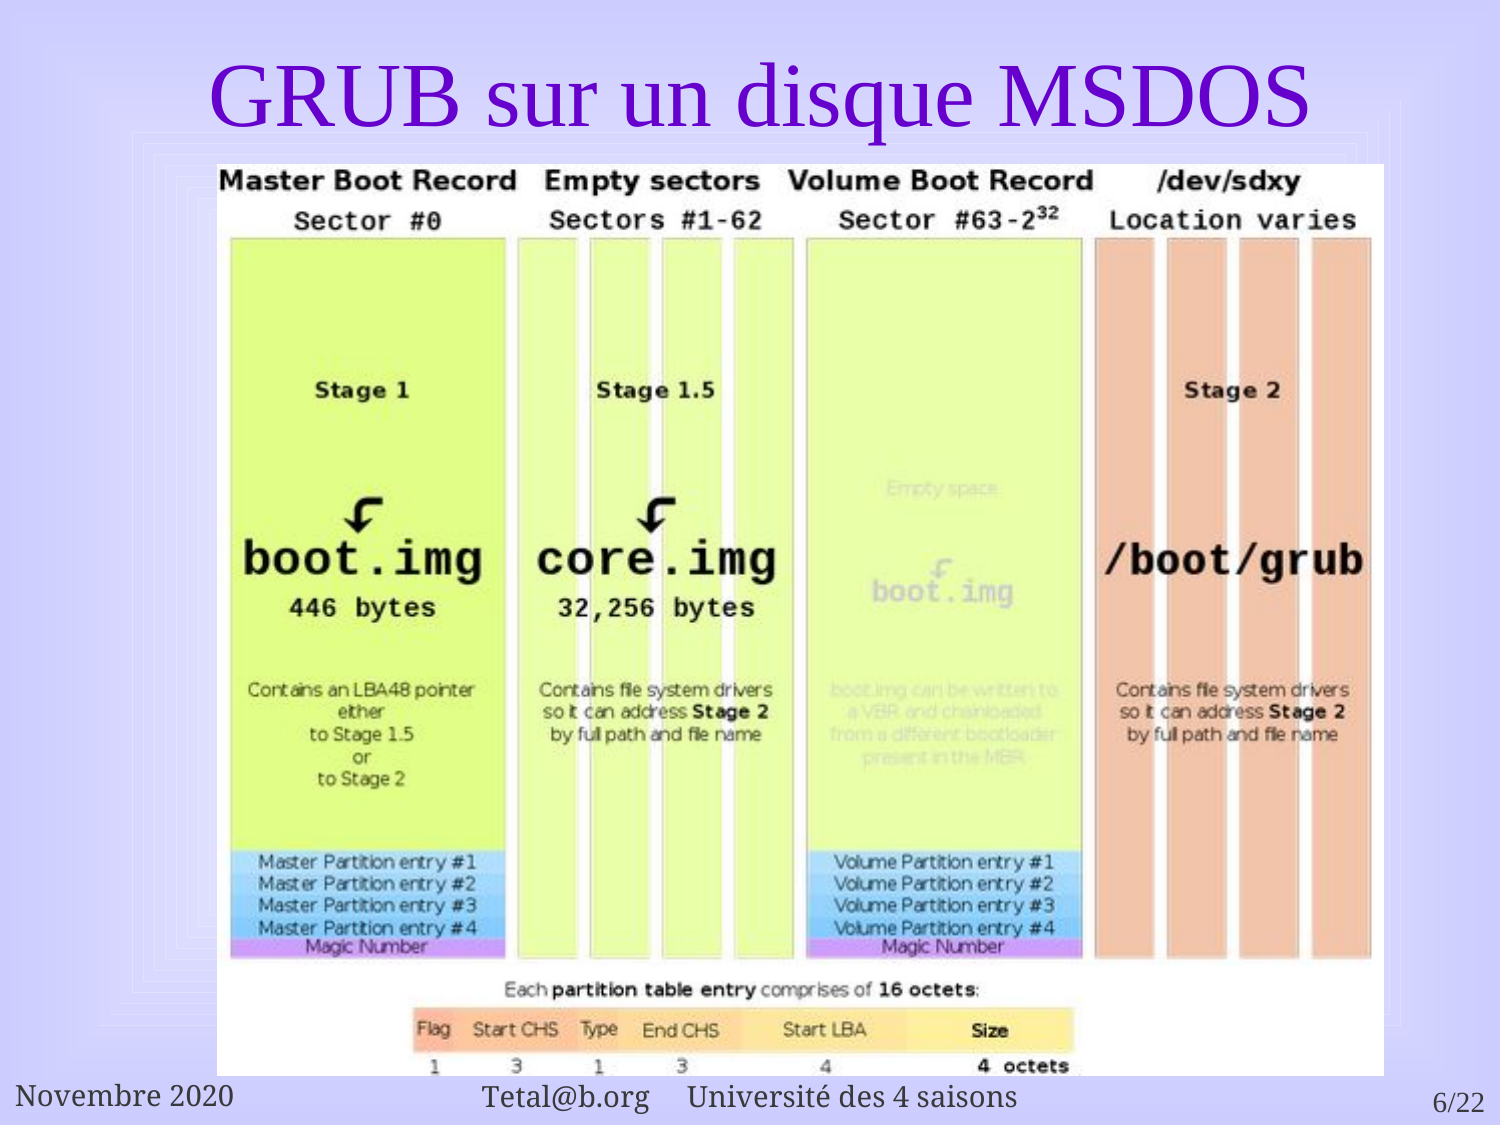

# GRUB sur un disque MSDOS
Novembre 2020
Tetal@b.org Université des 4 saisons
6